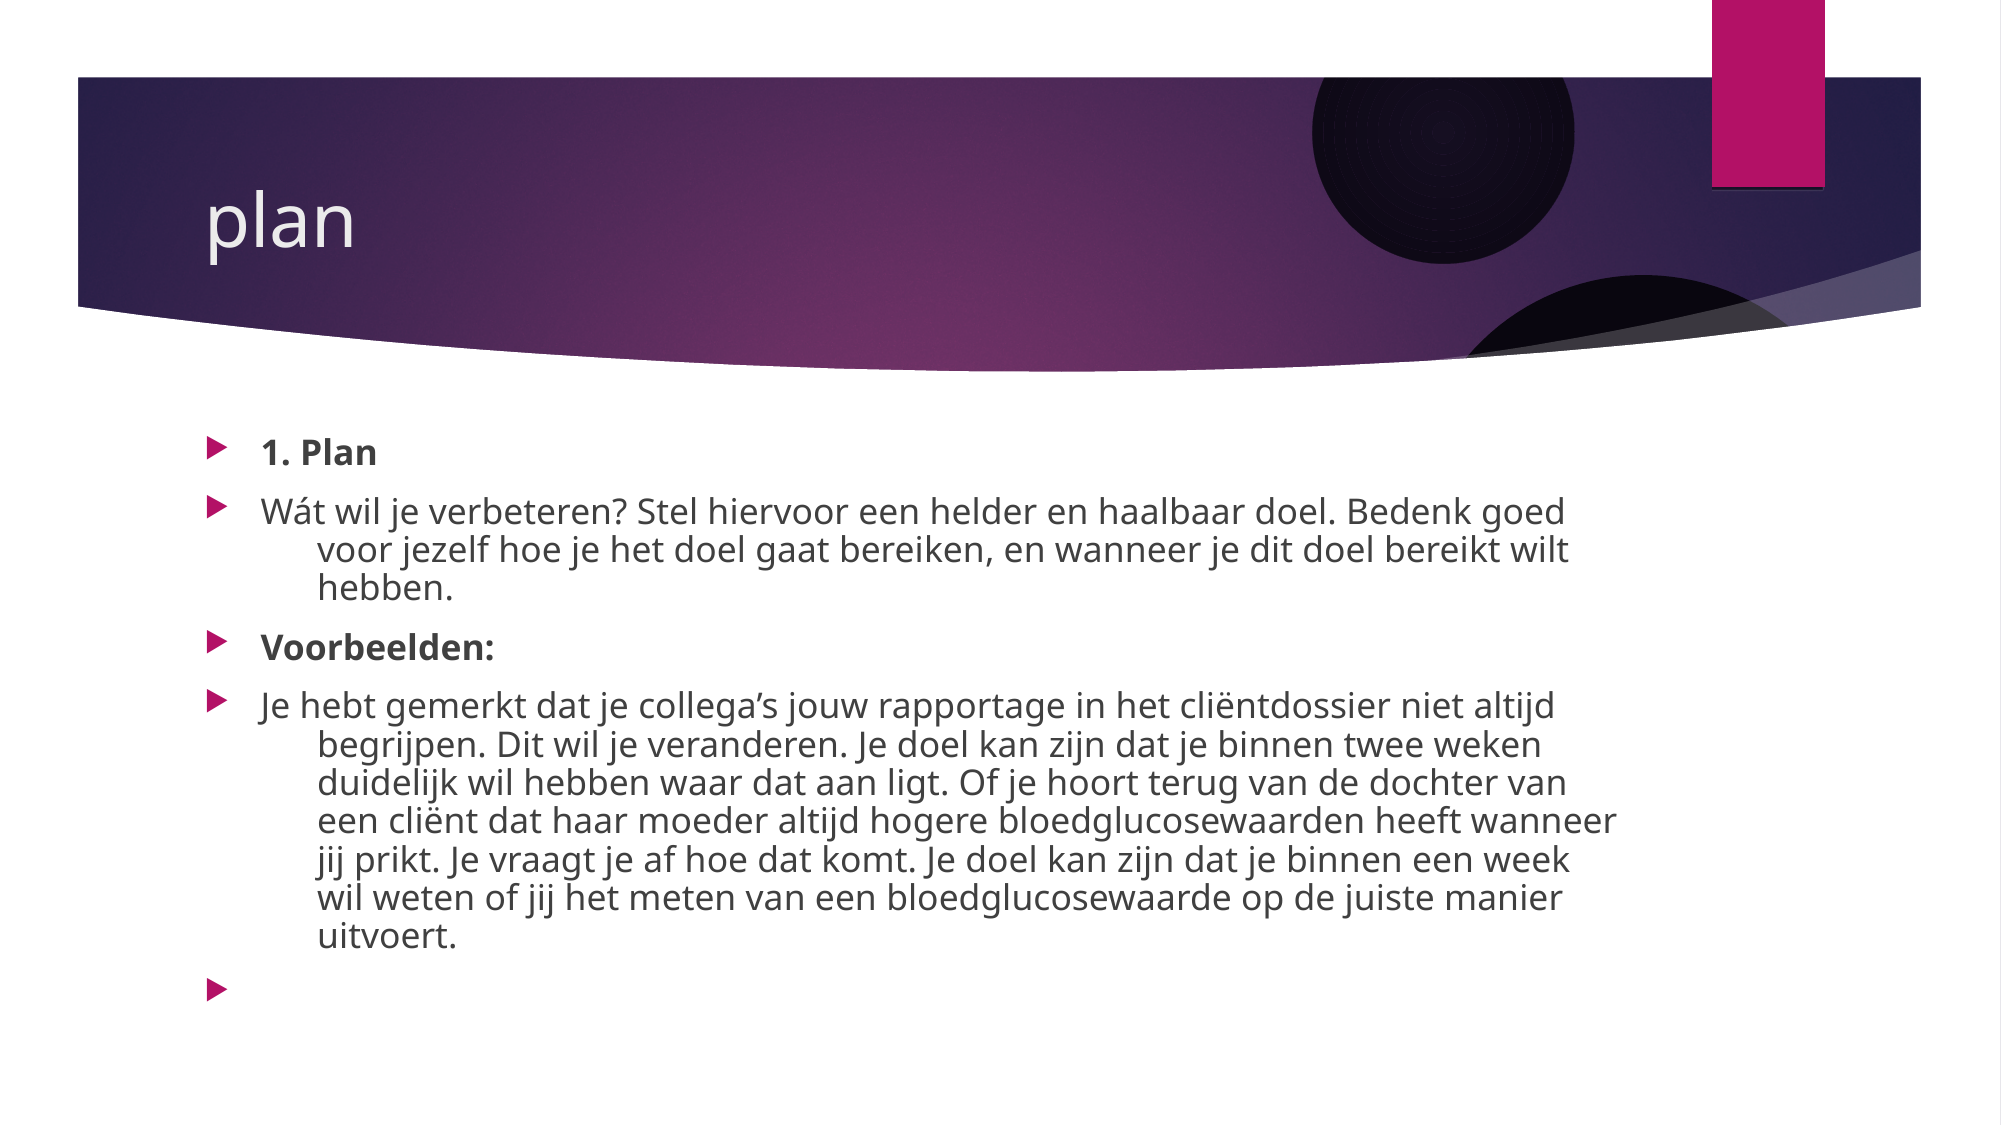

# plan
1. Plan
Wát wil je verbeteren? Stel hiervoor een helder en haalbaar doel. Bedenk goed voor jezelf hoe je het doel gaat bereiken, en wanneer je dit doel bereikt wilt hebben.
Voorbeelden:
Je hebt gemerkt dat je collega’s jouw rapportage in het cliëntdossier niet altijd begrijpen. Dit wil je veranderen. Je doel kan zijn dat je binnen twee weken duidelijk wil hebben waar dat aan ligt. Of je hoort terug van de dochter van een cliënt dat haar moeder altijd hogere bloedglucosewaarden heeft wanneer jij prikt. Je vraagt je af hoe dat komt. Je doel kan zijn dat je binnen een week wil weten of jij het meten van een bloedglucosewaarde op de juiste manier uitvoert.